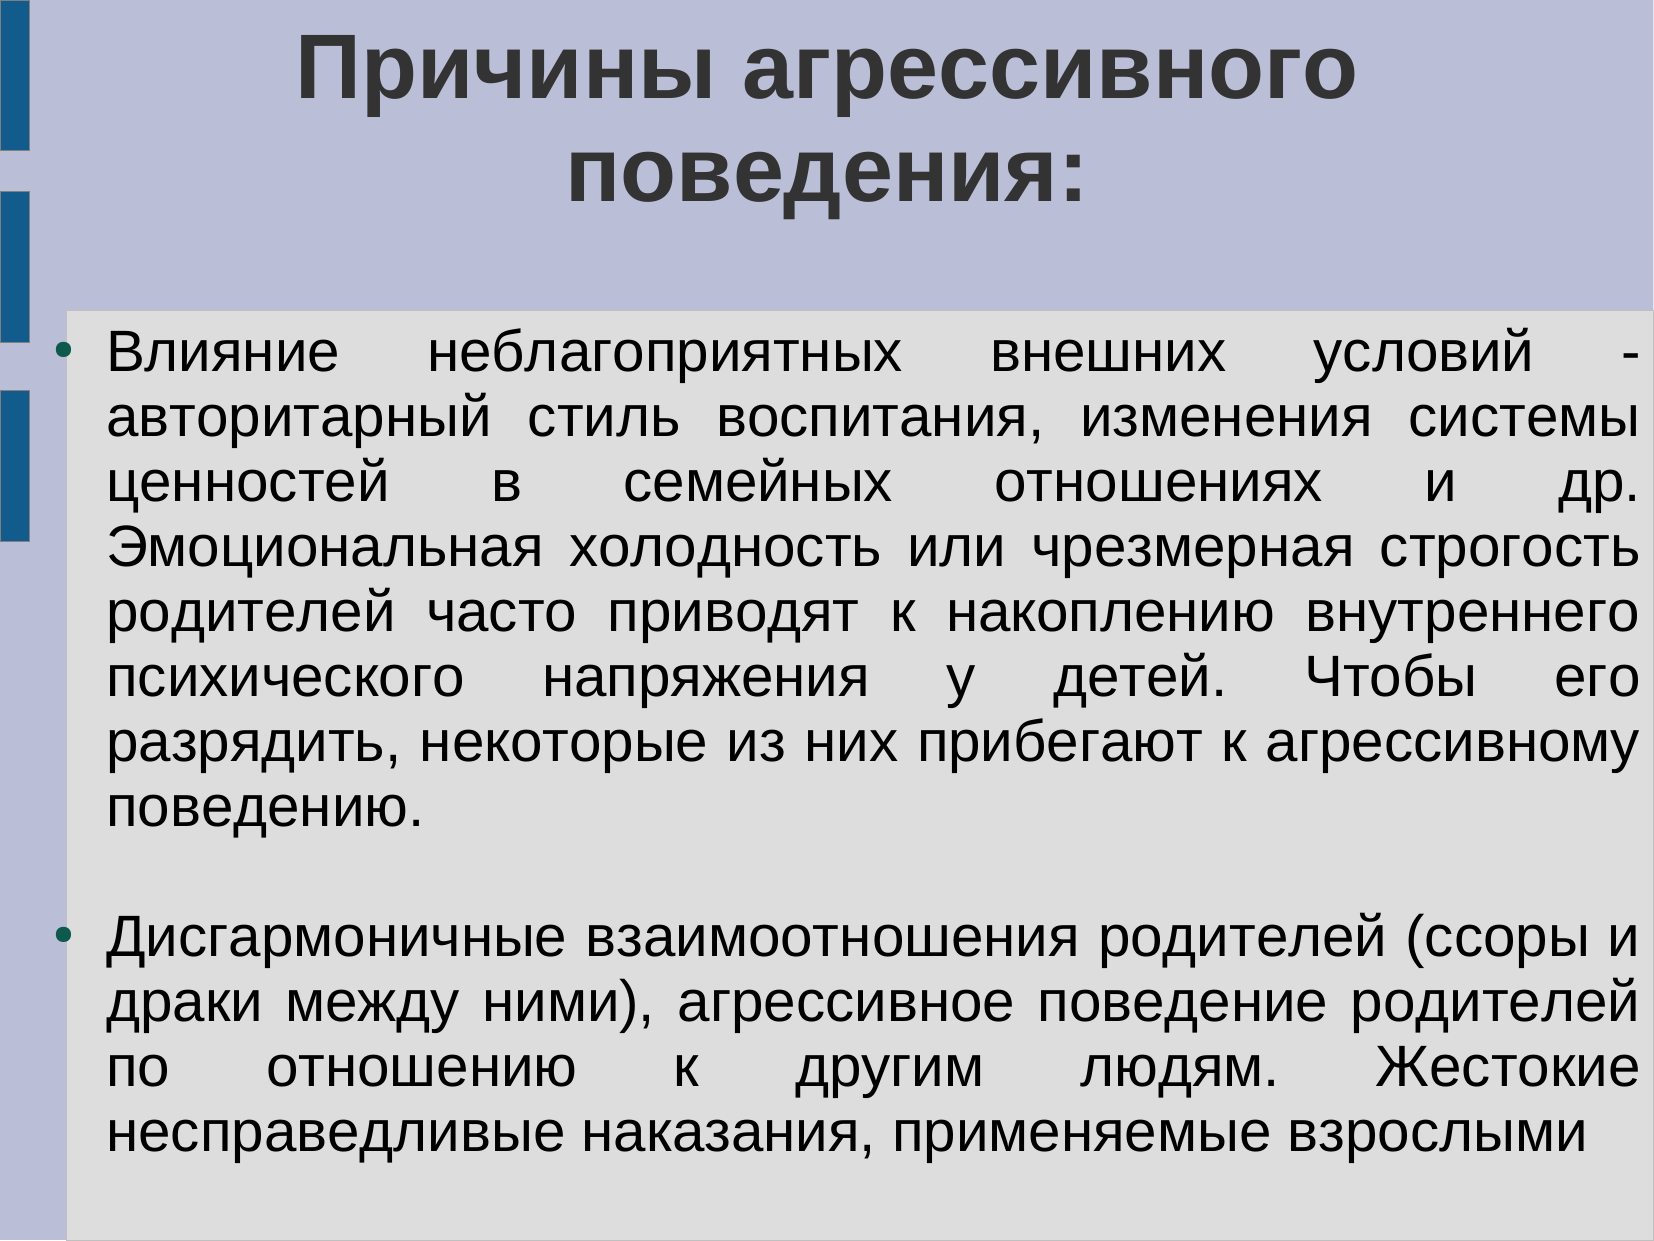

# Причины агрессивного поведения:
Влияние неблагоприятных внешних условий - авторитарный стиль воспитания, изменения системы ценностей в семейных отношениях и др. Эмоциональная холодность или чрезмерная строгость родителей часто приводят к накоплению внутреннего психического напряжения у детей. Чтобы его разрядить, некоторые из них прибегают к агрессивному поведению.
Дисгармоничные взаимоотношения родителей (ссоры и драки между ними), агрессивное поведение родителей по отношению к другим людям. Жестокие несправедливые наказания, применяемые взрослыми